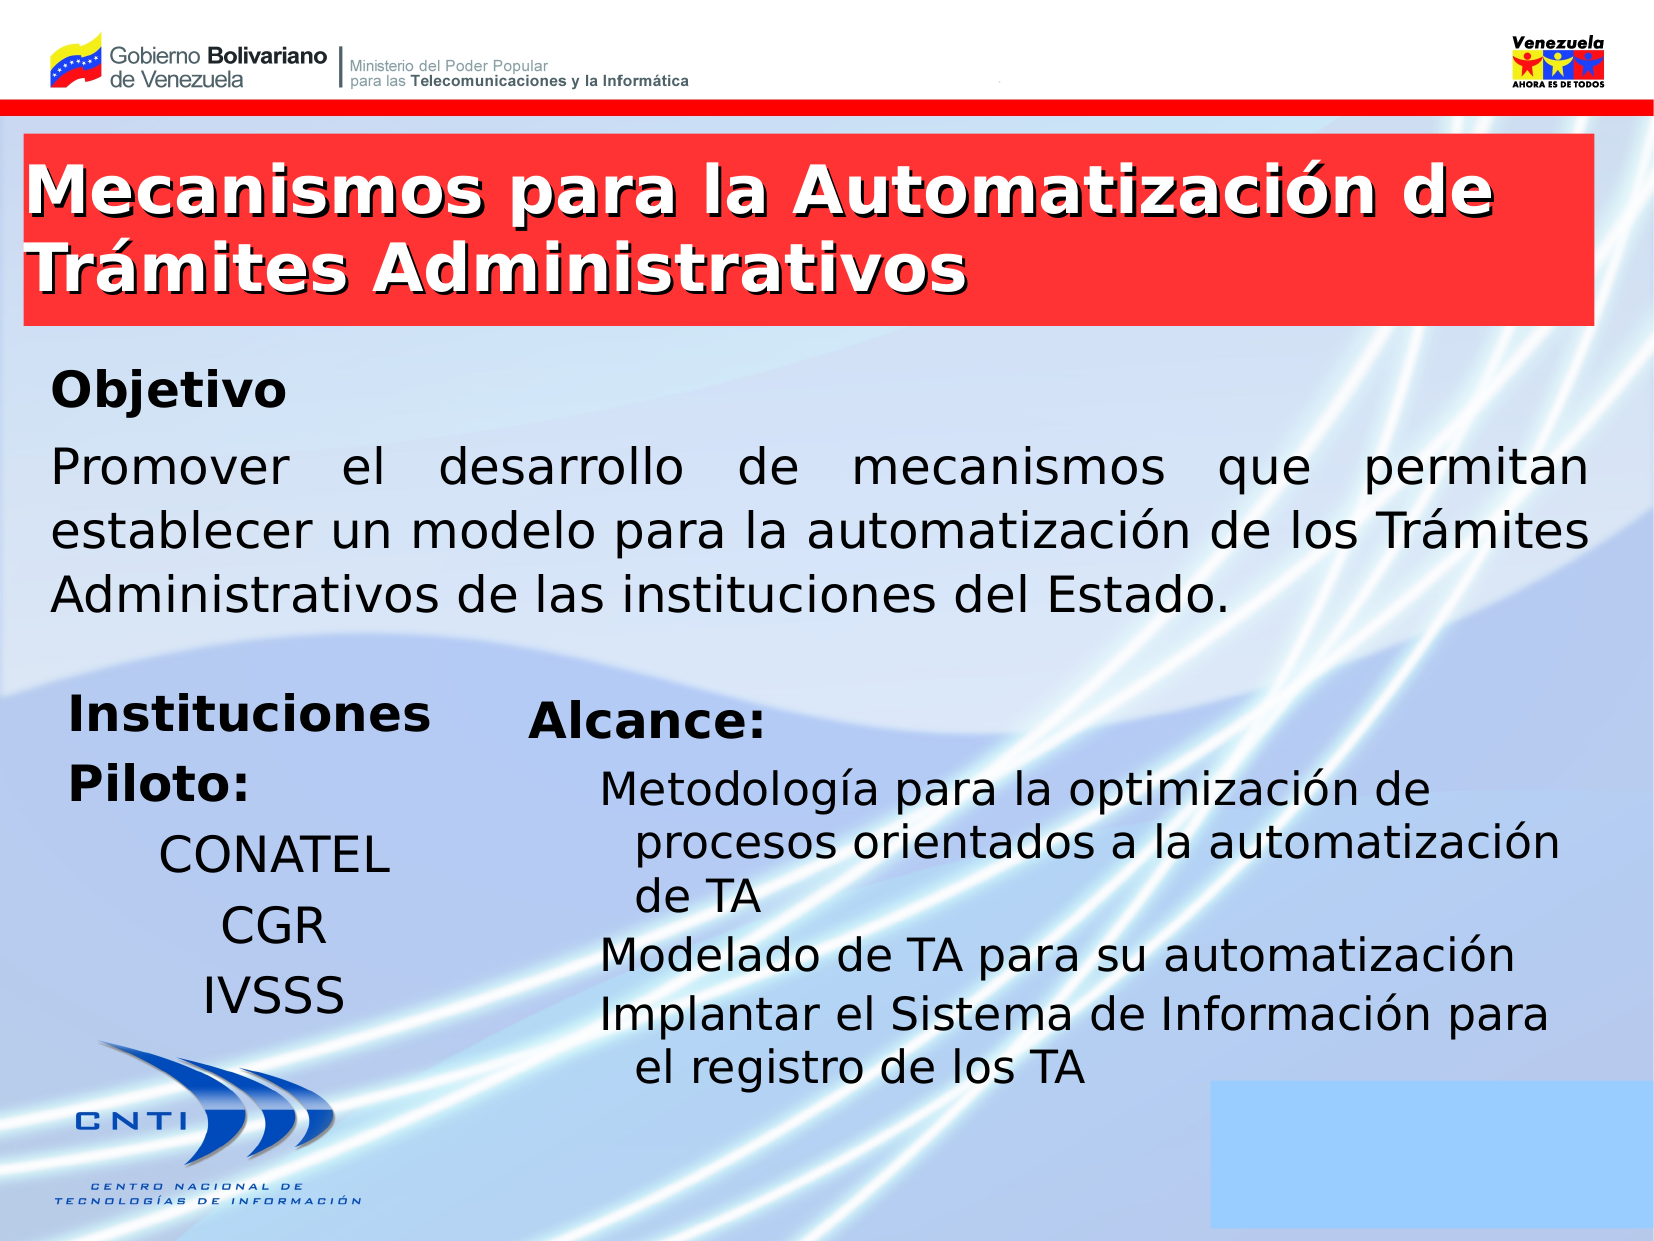

# Mecanismos para la Automatización de Trámites Administrativos
Objetivo
Promover el desarrollo de mecanismos que permitan establecer un modelo para la automatización de los Trámites Administrativos de las instituciones del Estado.
Instituciones
Piloto:
CONATEL
CGR
IVSSS
Alcance:
Metodología para la optimización de procesos orientados a la automatización de TA
Modelado de TA para su automatización
Implantar el Sistema de Información para el registro de los TA